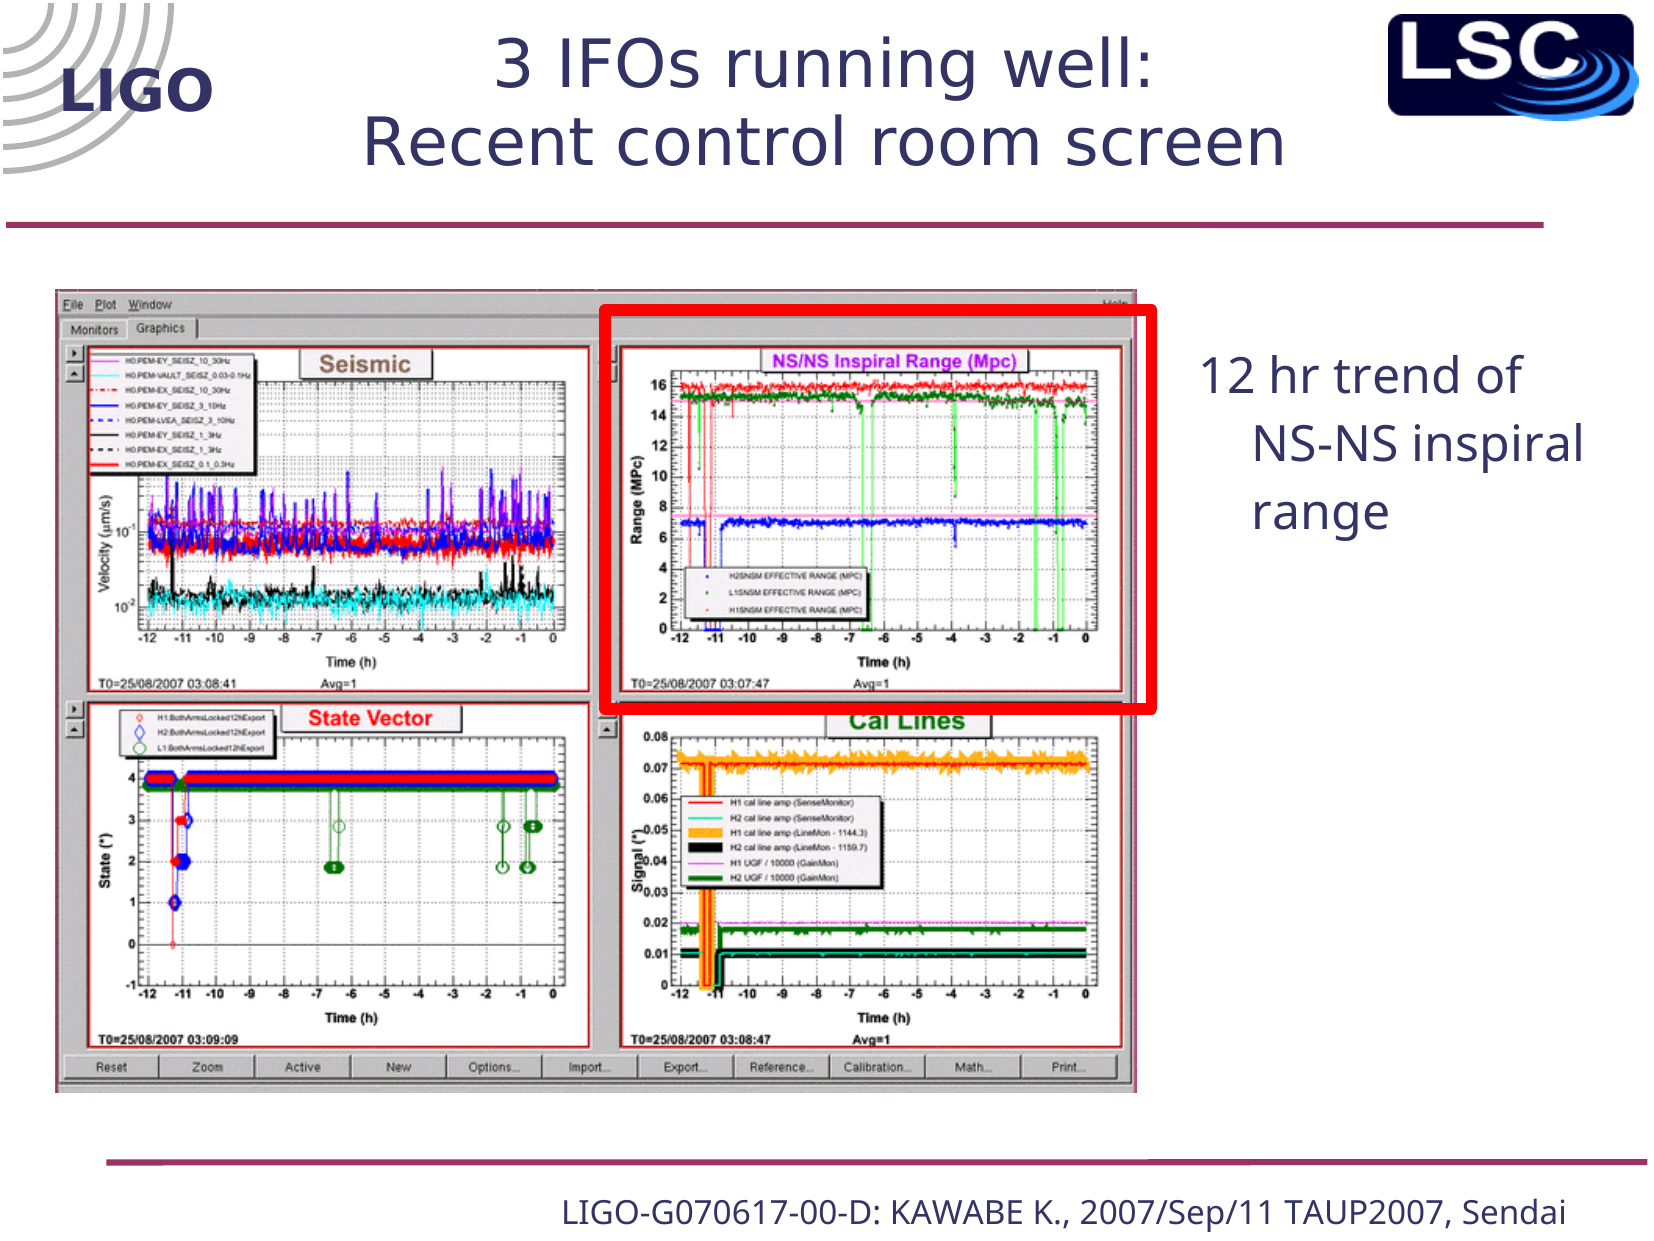

# 3 IFOs running well: Recent control room screen
12 hr trend of NS-NS inspiral range